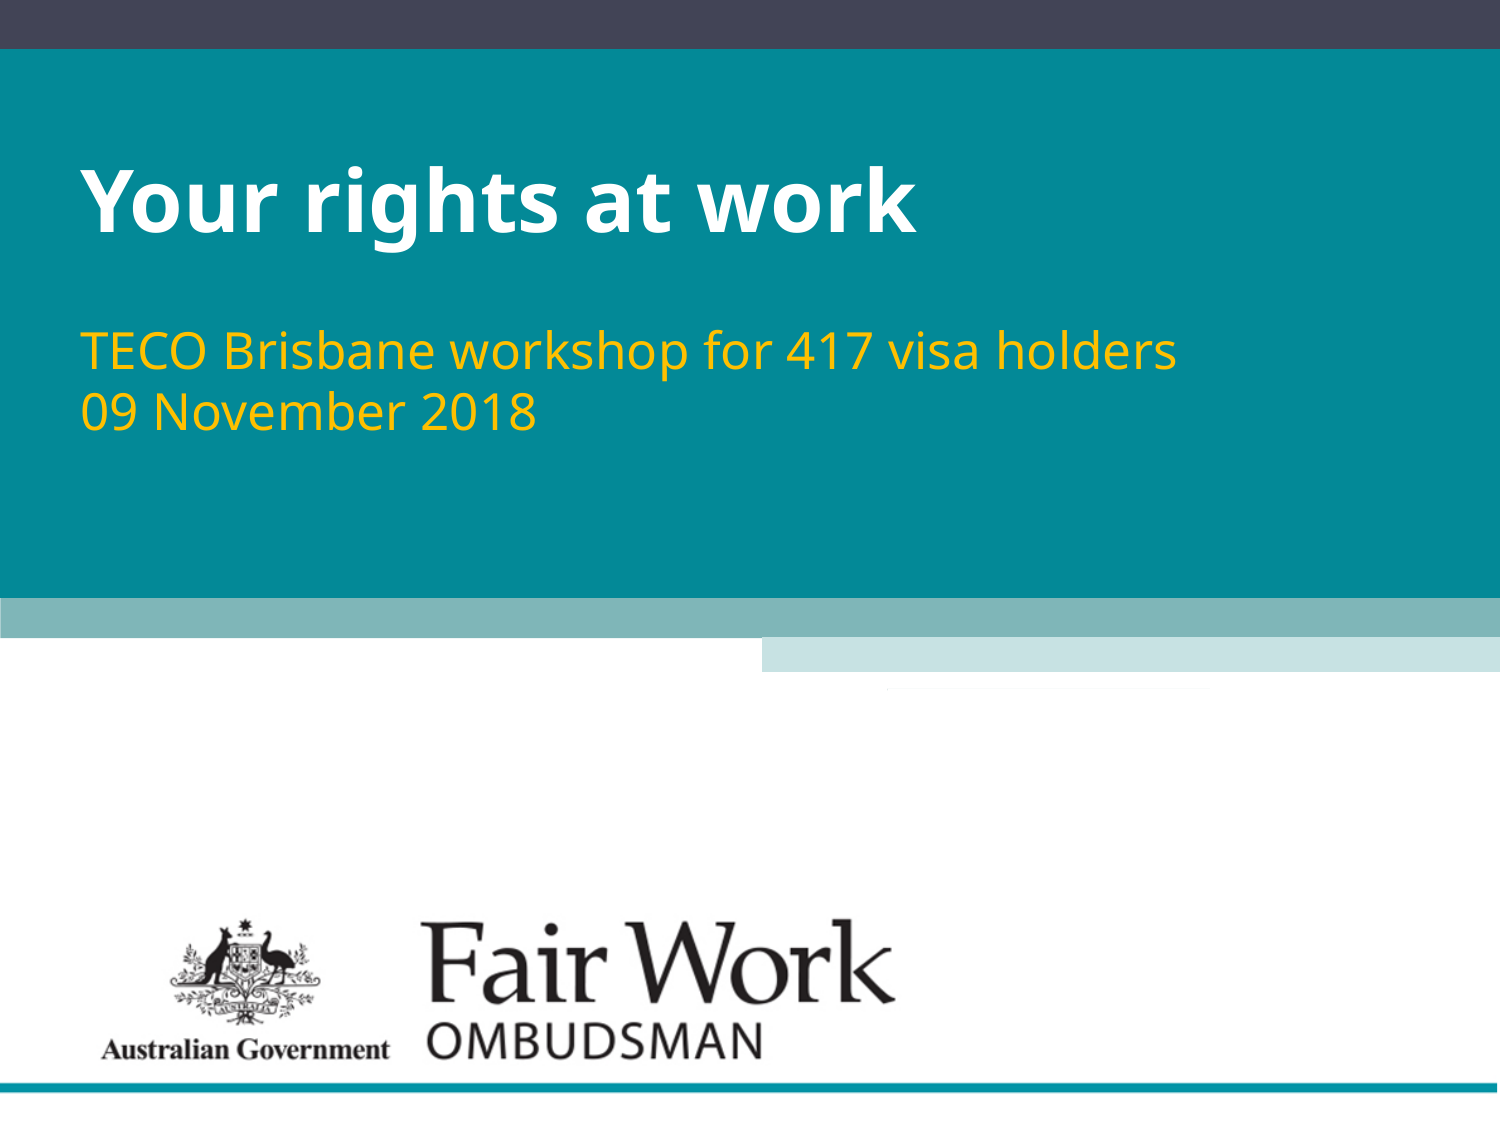

# Your rights at work TECO Brisbane workshop for 417 visa holders 09 November 2018